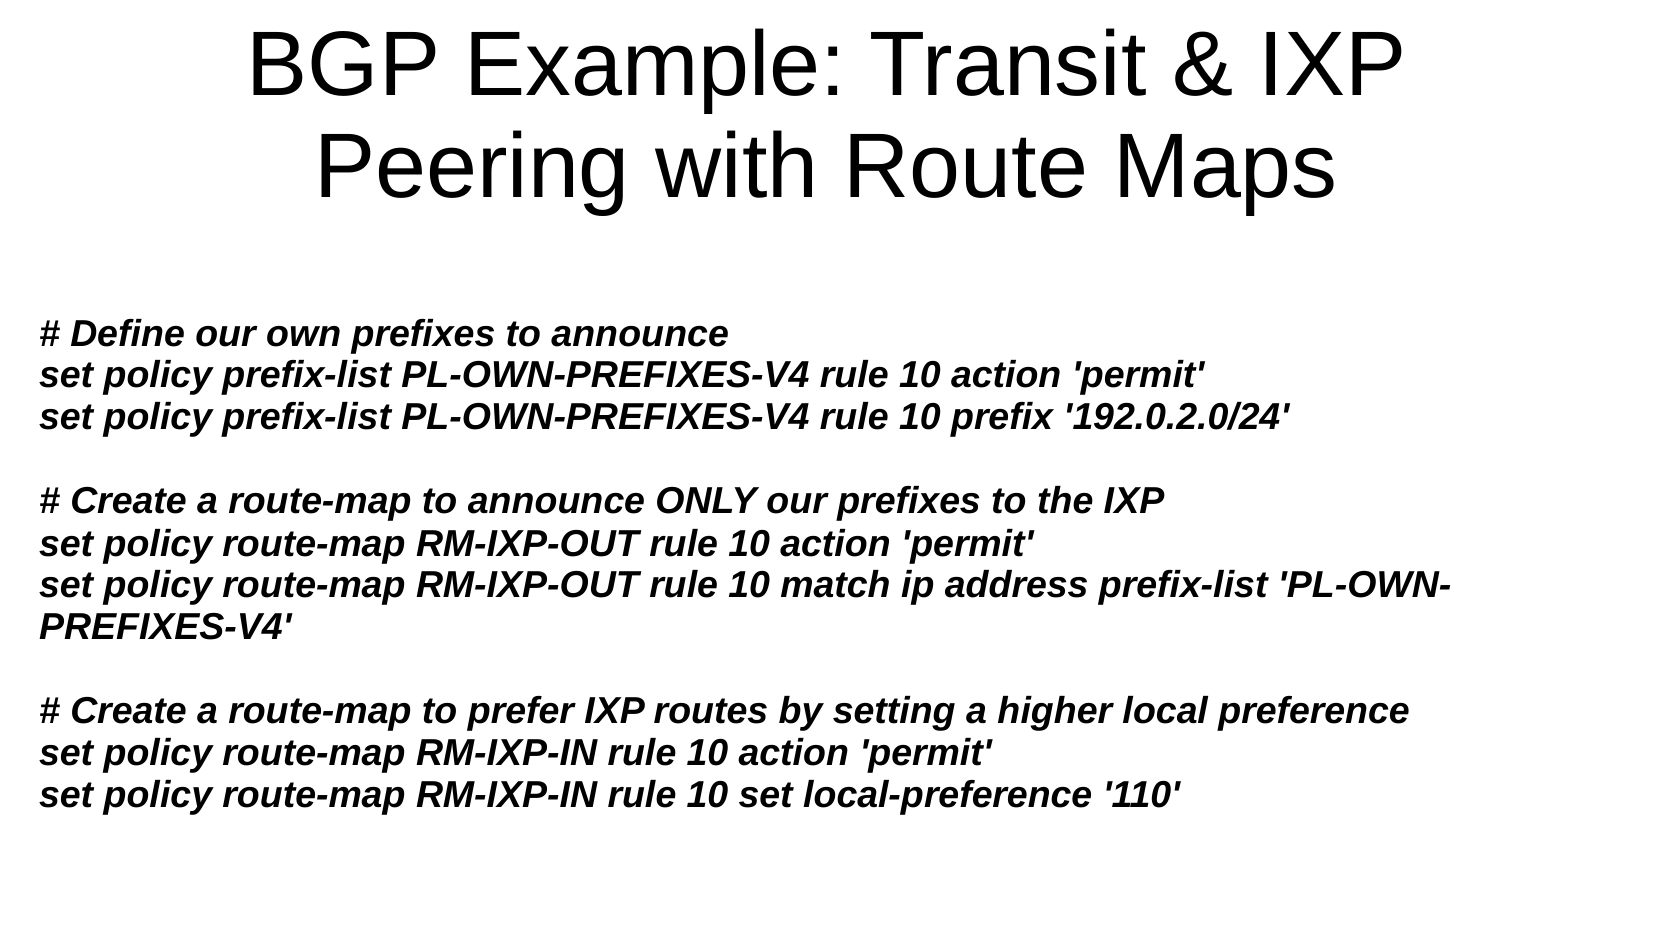

# BGP Example: Transit & IXP Peering with Route Maps
# Define our own prefixes to announce
set policy prefix-list PL-OWN-PREFIXES-V4 rule 10 action 'permit'
set policy prefix-list PL-OWN-PREFIXES-V4 rule 10 prefix '192.0.2.0/24'
# Create a route-map to announce ONLY our prefixes to the IXP
set policy route-map RM-IXP-OUT rule 10 action 'permit'
set policy route-map RM-IXP-OUT rule 10 match ip address prefix-list 'PL-OWN-PREFIXES-V4'
# Create a route-map to prefer IXP routes by setting a higher local preference
set policy route-map RM-IXP-IN rule 10 action 'permit'
set policy route-map RM-IXP-IN rule 10 set local-preference '110'